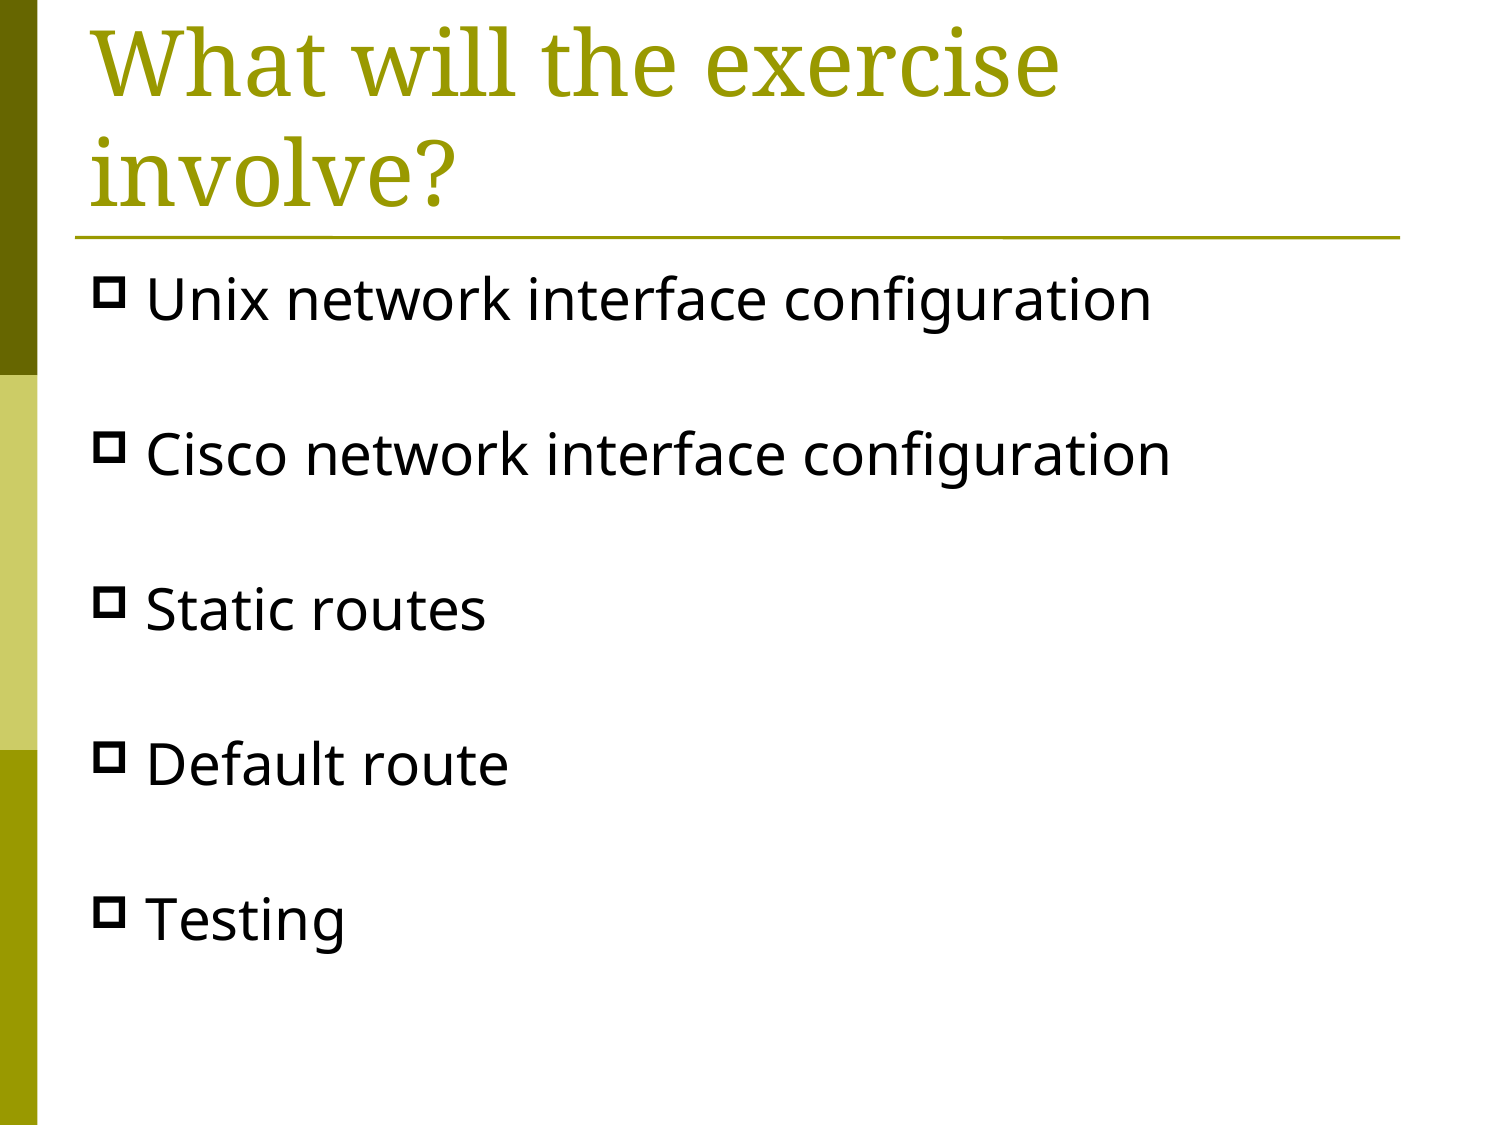

# What will the exercise involve?
Unix network interface configuration
Cisco network interface configuration
Static routes
Default route
Testing